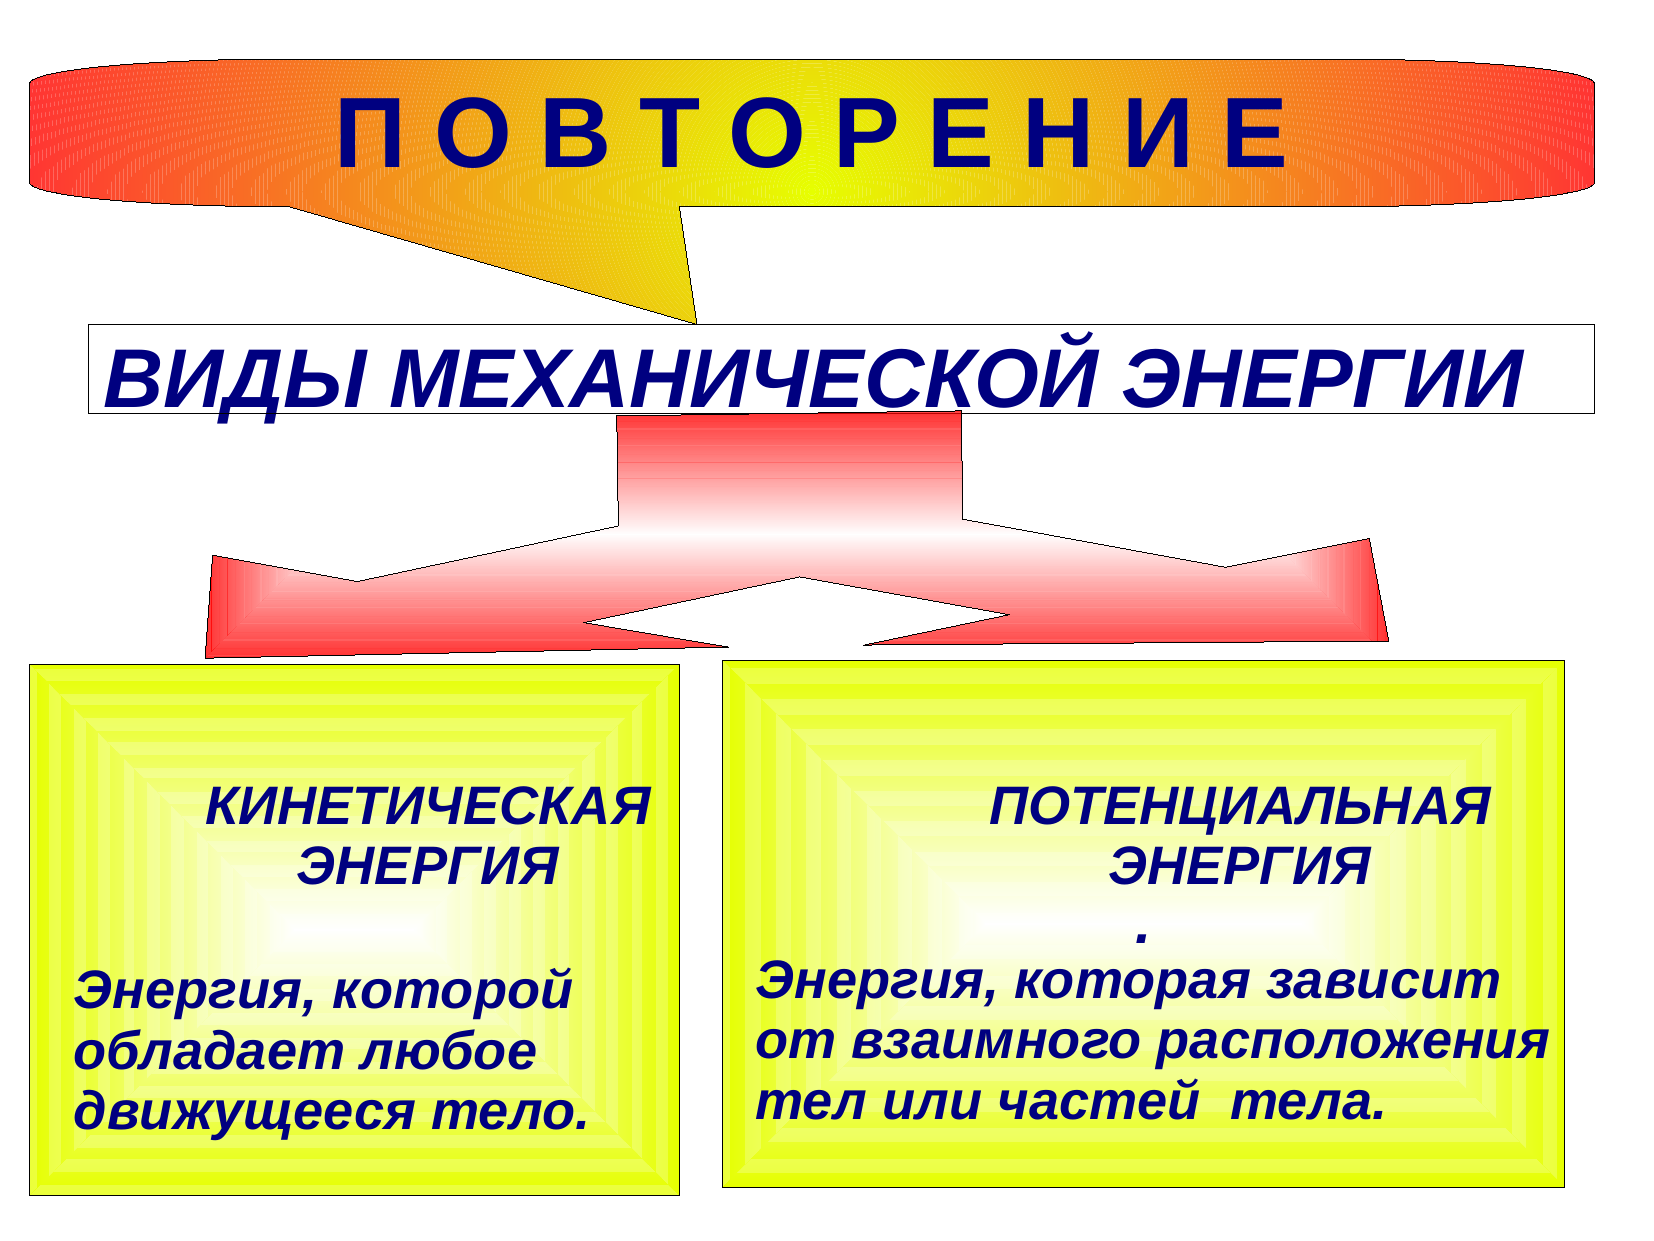

П О В Т О Р Е Н И Е
ВИДЫ МЕХАНИЧЕСКОЙ ЭНЕРГИИ
.
КИНЕТИЧЕСКАЯ ЭНЕРГИЯ
ПОТЕНЦИАЛЬНАЯ ЭНЕРГИЯ
Энергия, которая зависит от взаимного расположения тел или частей тела.
Энергия, которой обладает любое движущееся тело.